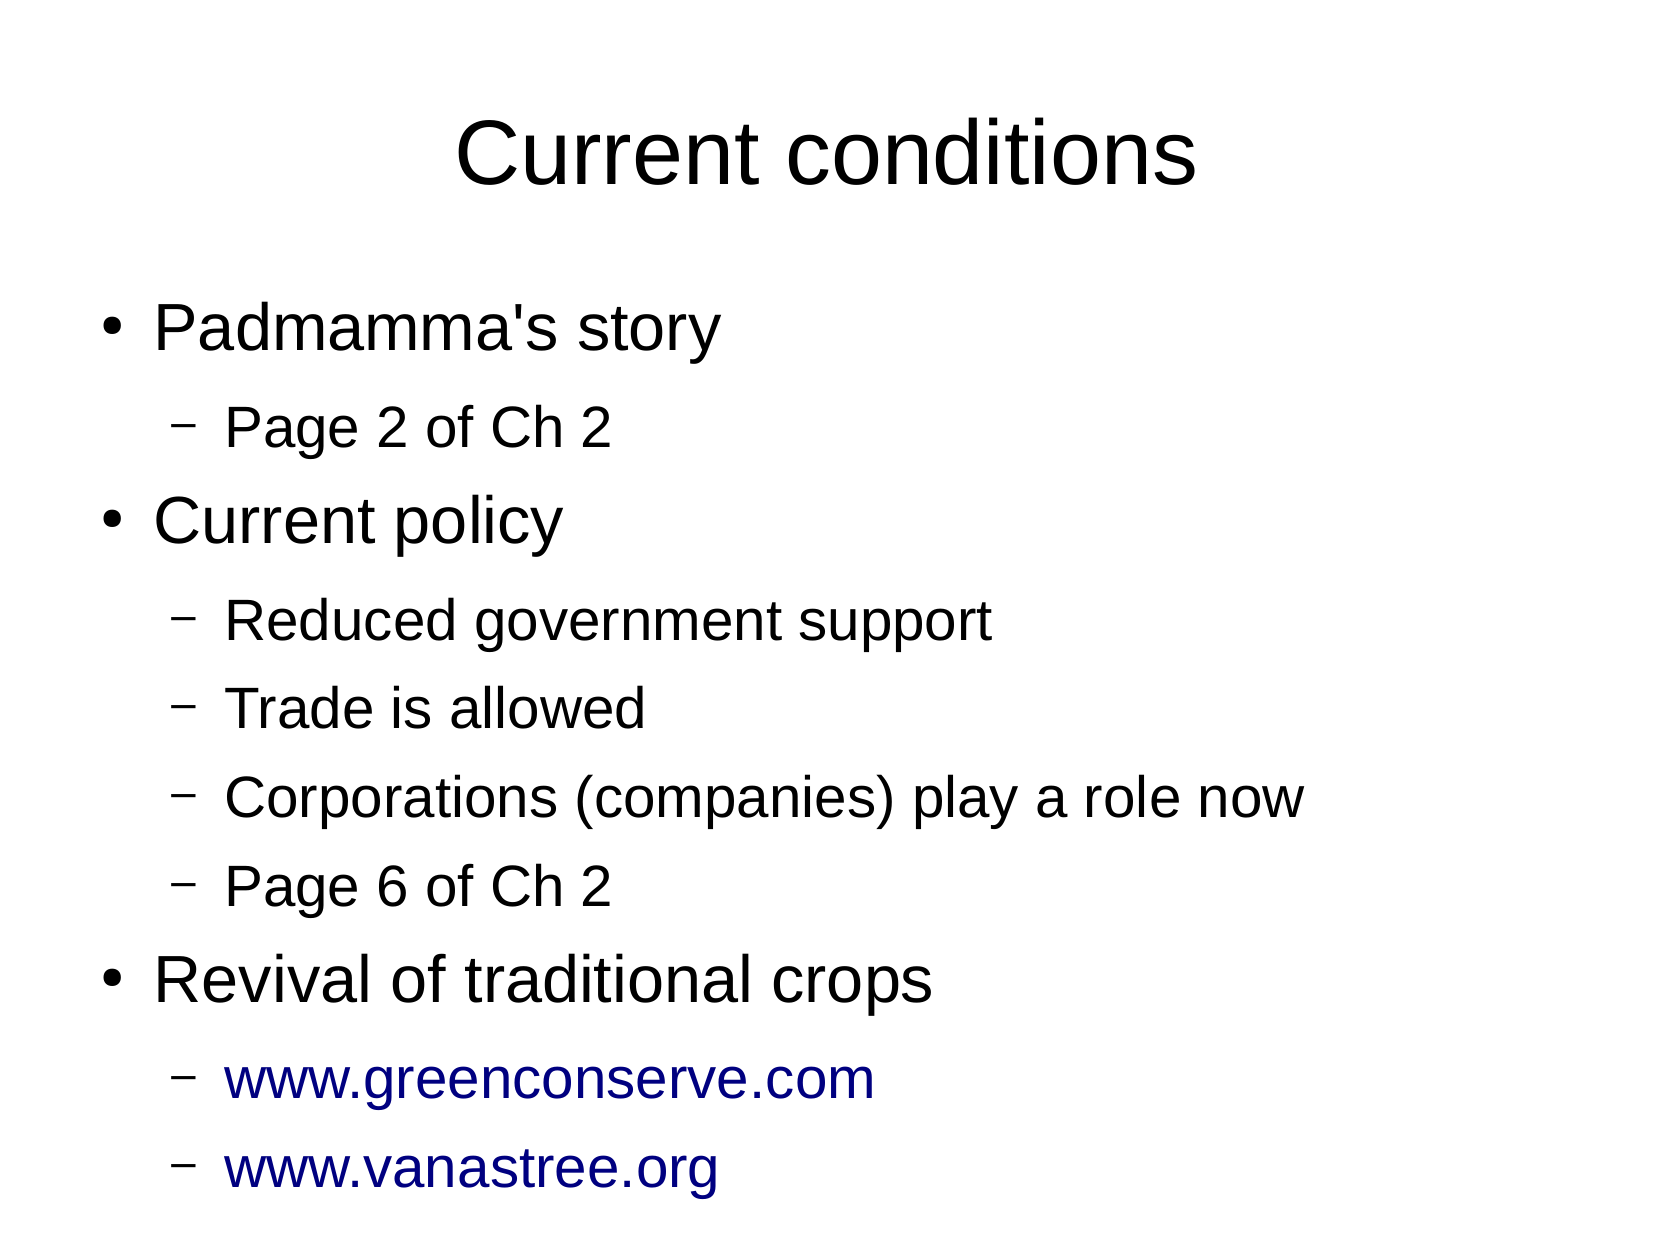

# Current conditions
Padmamma's story
Page 2 of Ch 2
Current policy
Reduced government support
Trade is allowed
Corporations (companies) play a role now
Page 6 of Ch 2
Revival of traditional crops
www.greenconserve.com
www.vanastree.org